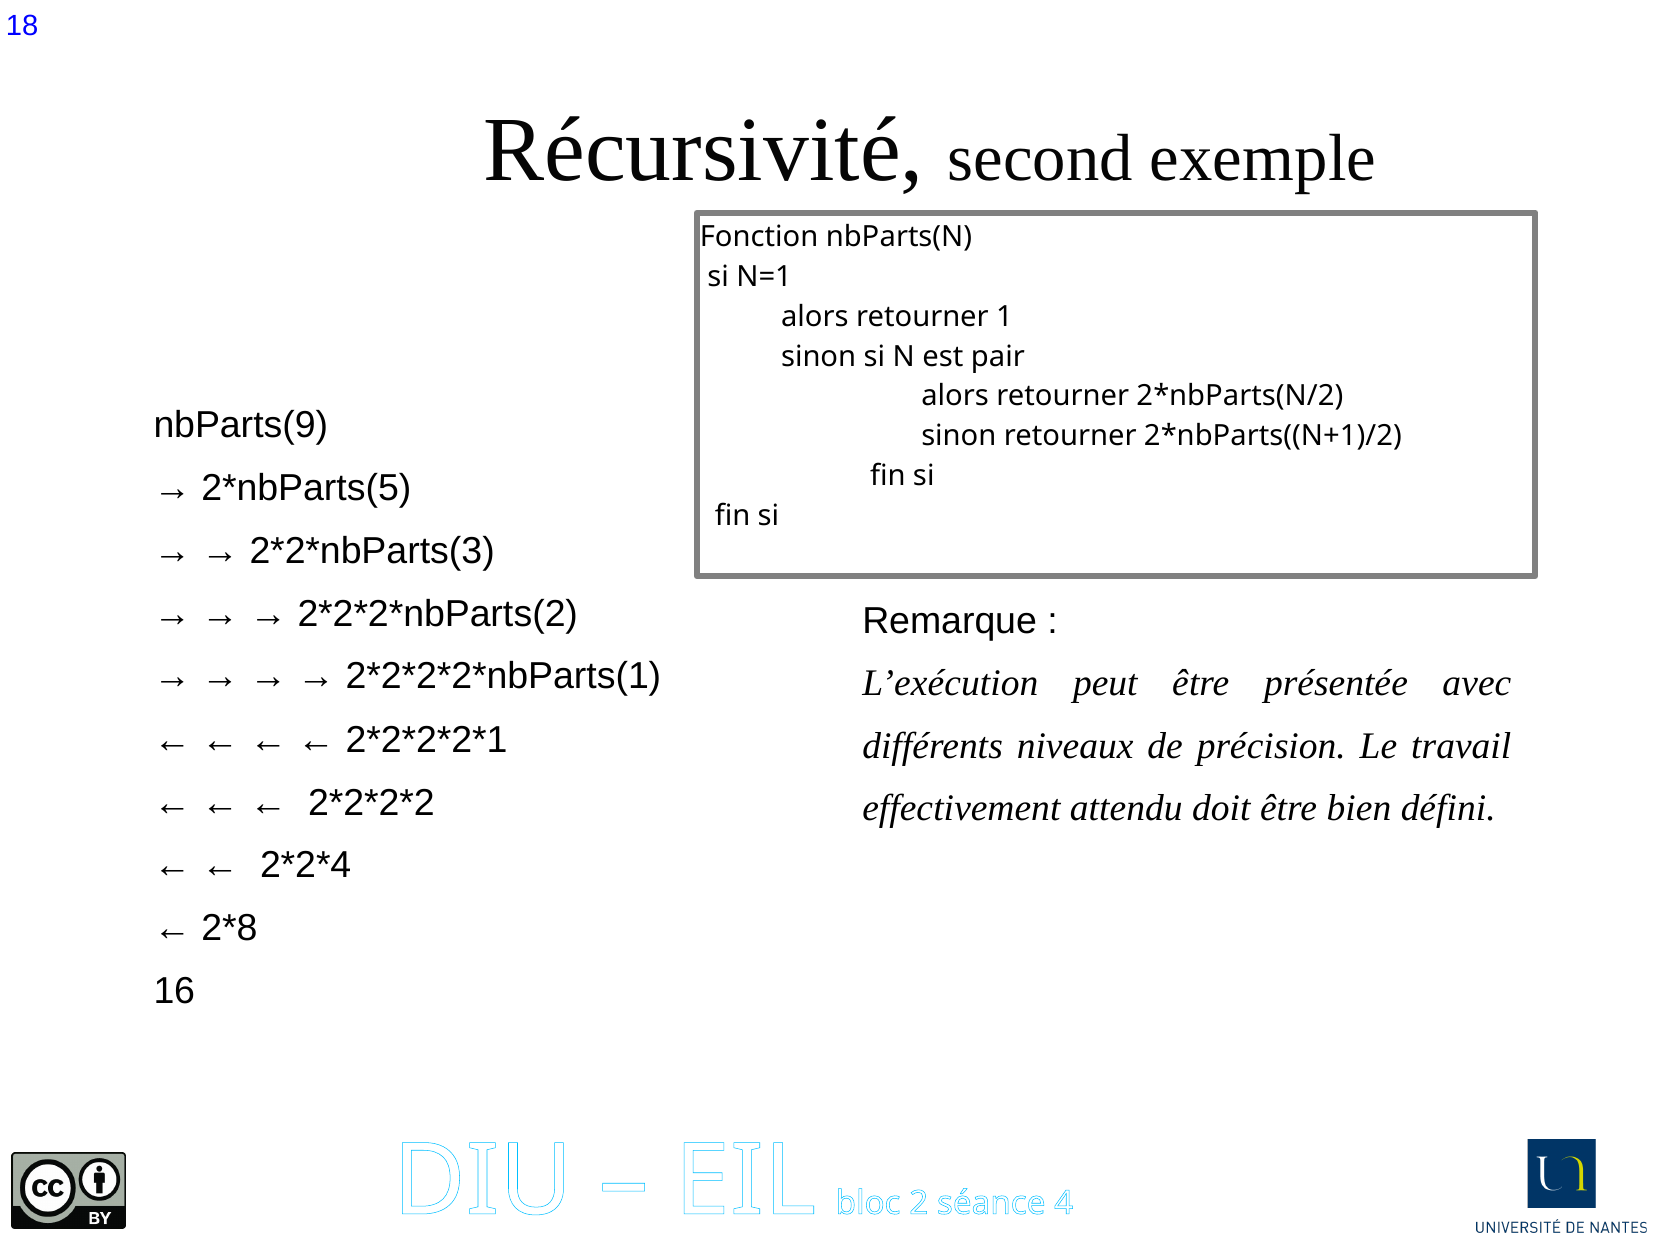

18
# Récursivité, second exemple
Fonction nbParts(N)
 si N=1
	 alors retourner 1
	 sinon si N est pair
			alors retourner 2*nbParts(N/2)
			sinon retourner 2*nbParts((N+1)/2)
		 fin si
 fin si
nbParts(9)
→ 2*nbParts(5)
→ → 2*2*nbParts(3)
→ → → 2*2*2*nbParts(2)
→ → → → 2*2*2*2*nbParts(1)
← ← ← ← 2*2*2*2*1
← ← ← 2*2*2*2
← ← 2*2*4
← 2*8
16
Remarque :
L’exécution peut être présentée avec différents niveaux de précision. Le travail effectivement attendu doit être bien défini.